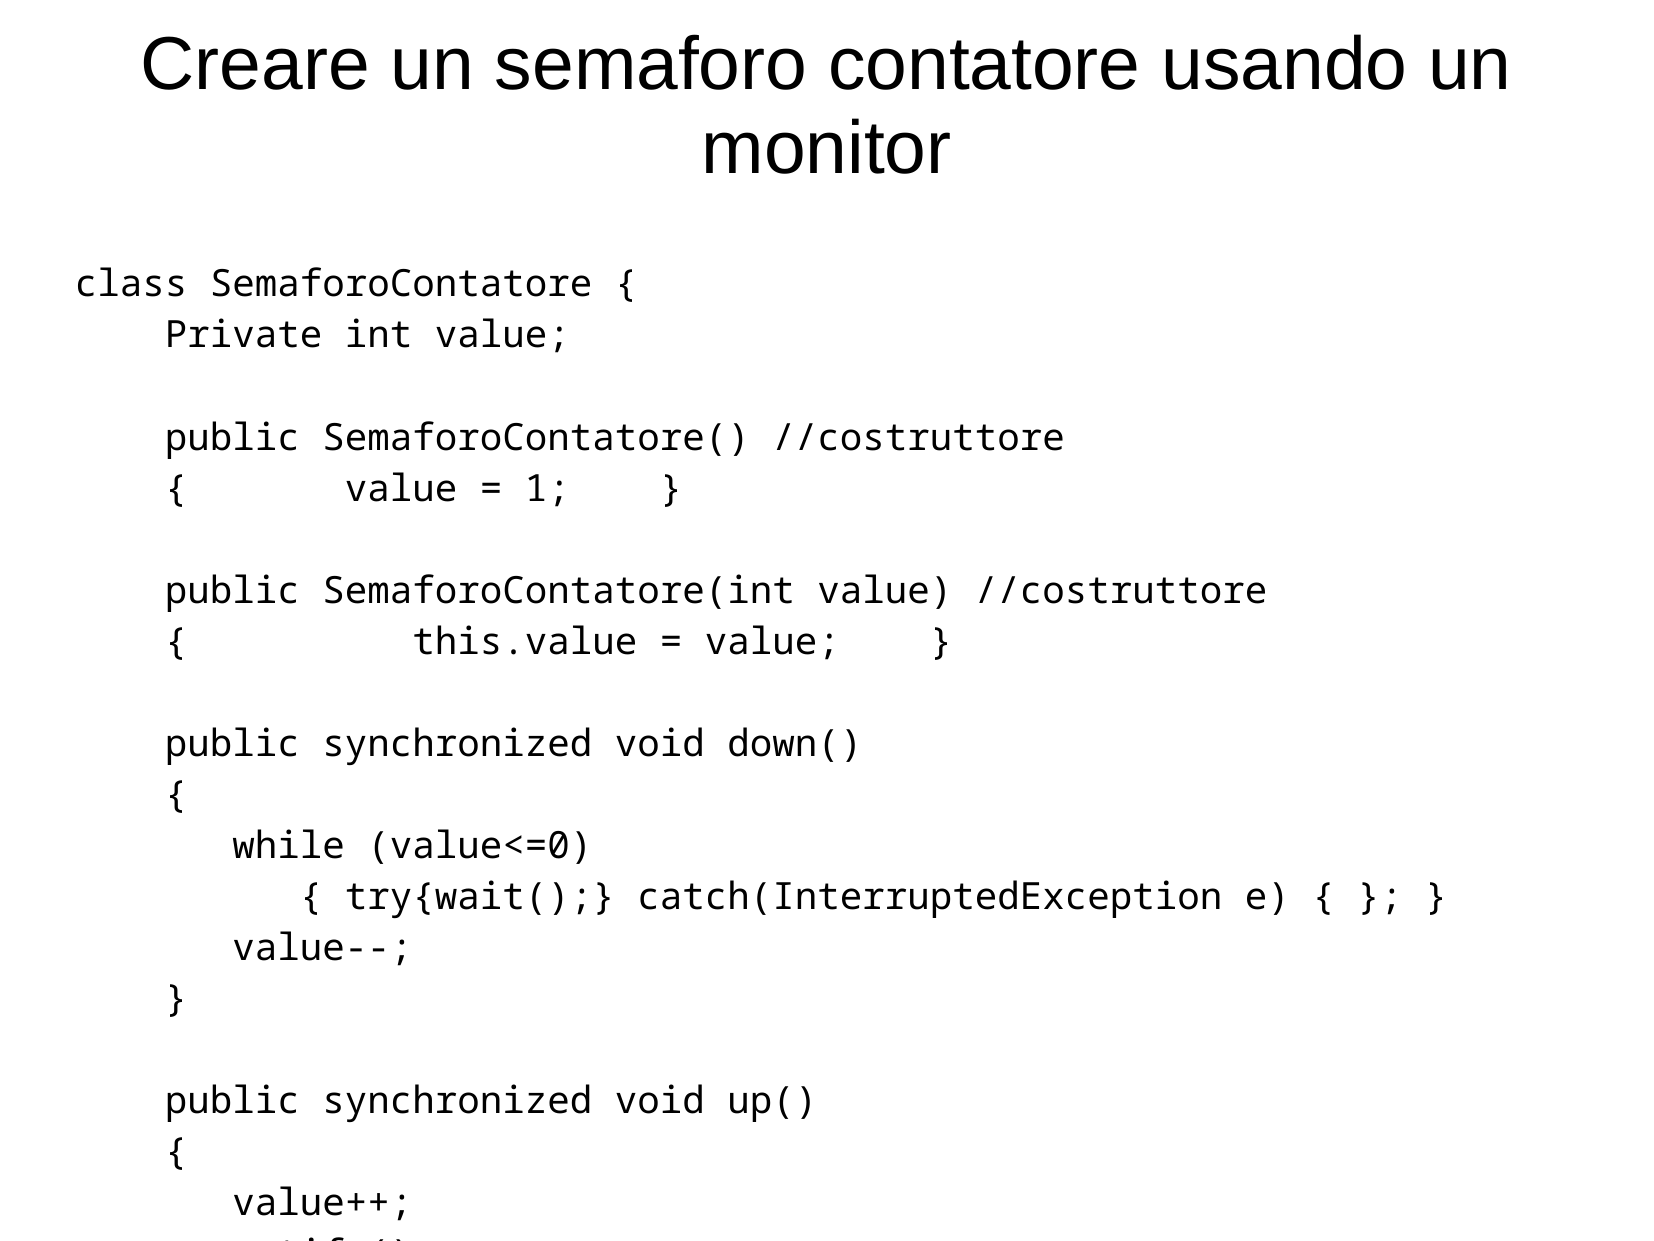

# Creare un semaforo contatore usando un monitor
class SemaforoContatore {
 Private int value;
 public SemaforoContatore() //costruttore
 { value = 1; }
 public SemaforoContatore(int value) //costruttore
 { this.value = value; }
 public synchronized void down()
 {
 while (value<=0)
 	{ try{wait();} catch(InterruptedException e) { }; }
 value--;
 }
 public synchronized void up()
 {
 value++;
 notify();
 }
}